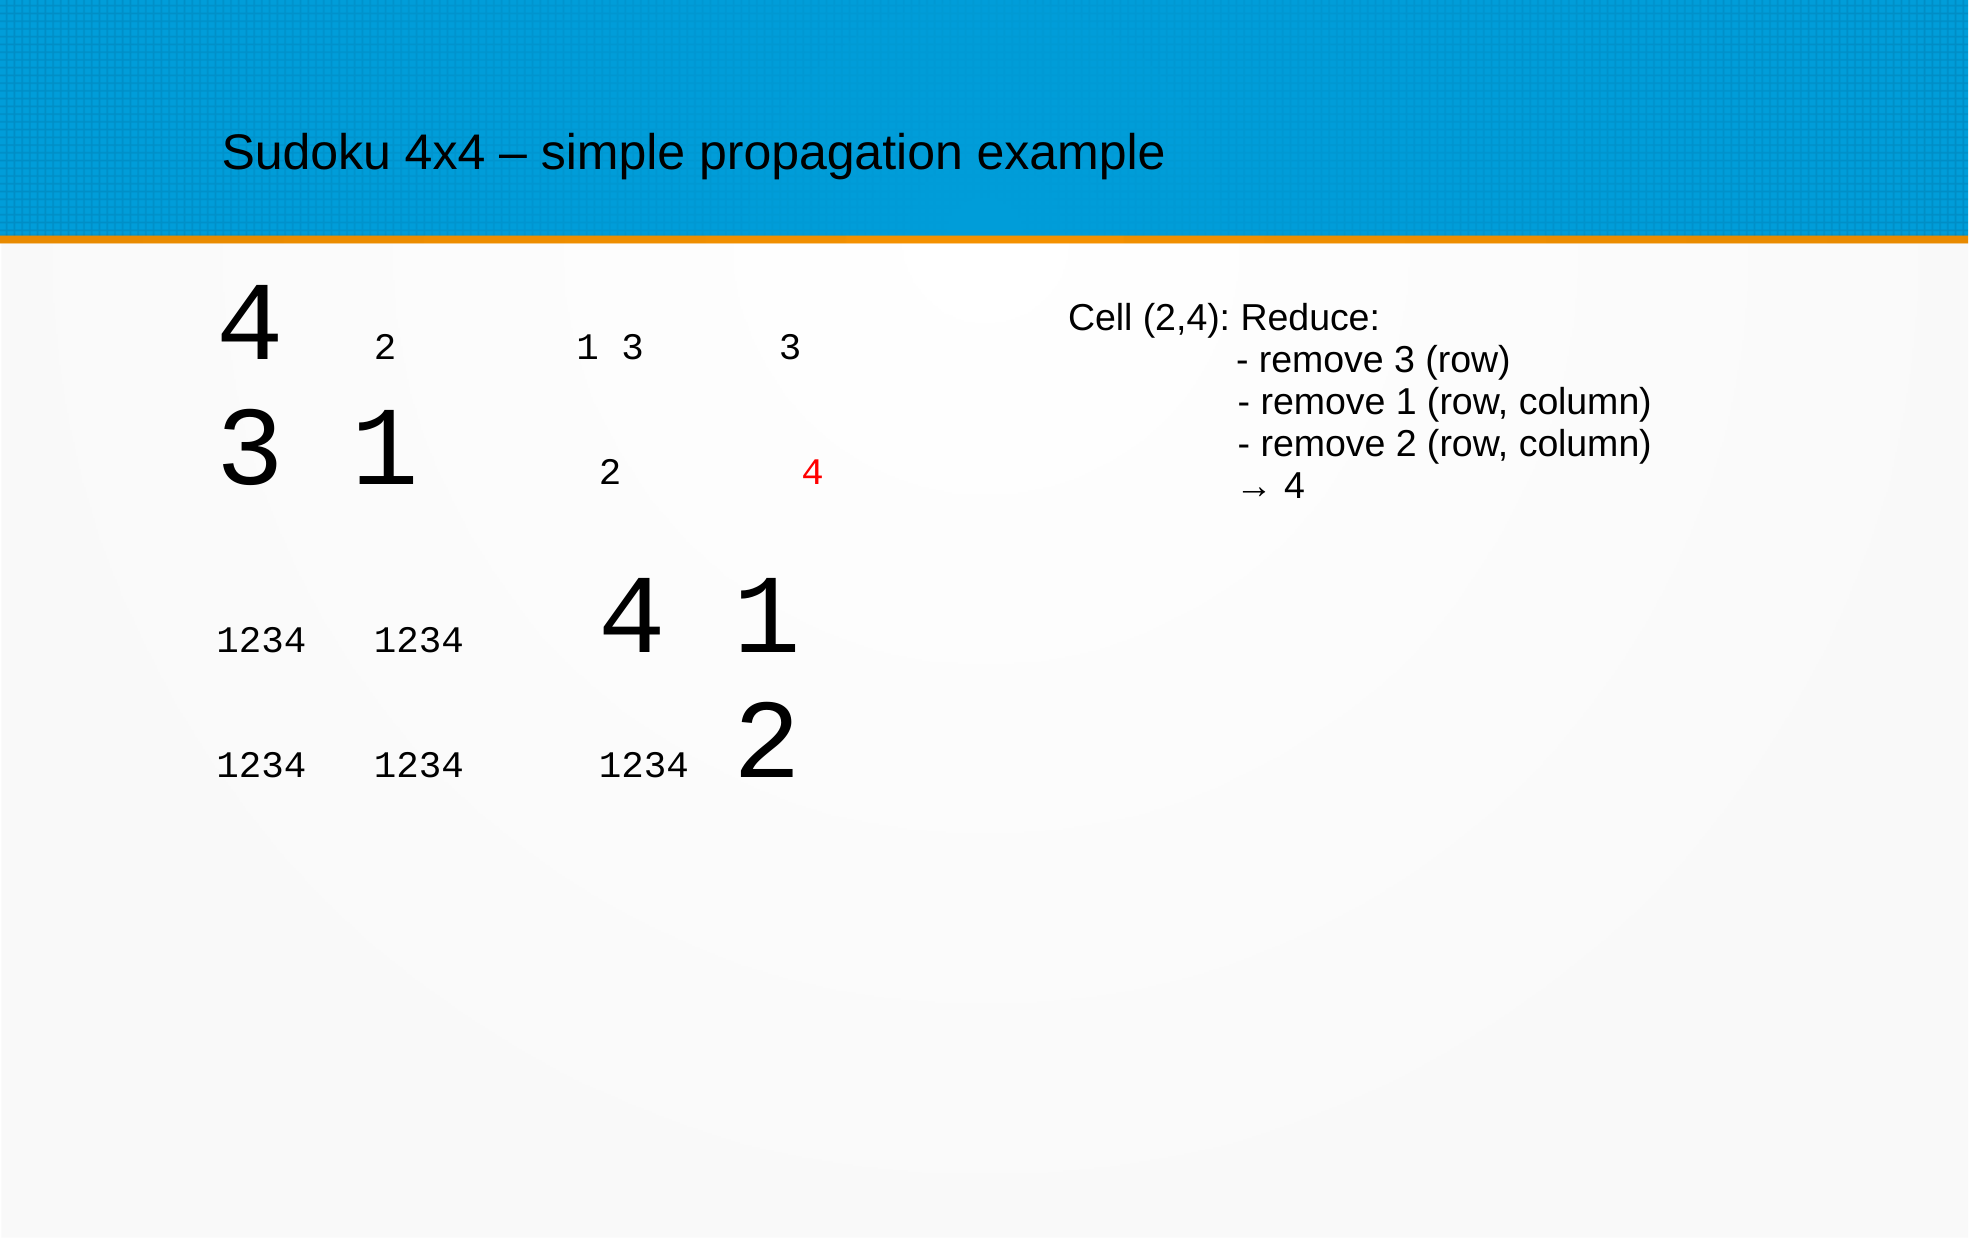

Sudoku 4x4 – simple propagation example
Cell (2,4): Reduce:
 - remove 3 (row)
	 - remove 1 (row, column)
	 - remove 2 (row, column)
 → 4
4 2 1 3 3
3 1 2 4
1234 1234 4 1
1234 1234 1234 2